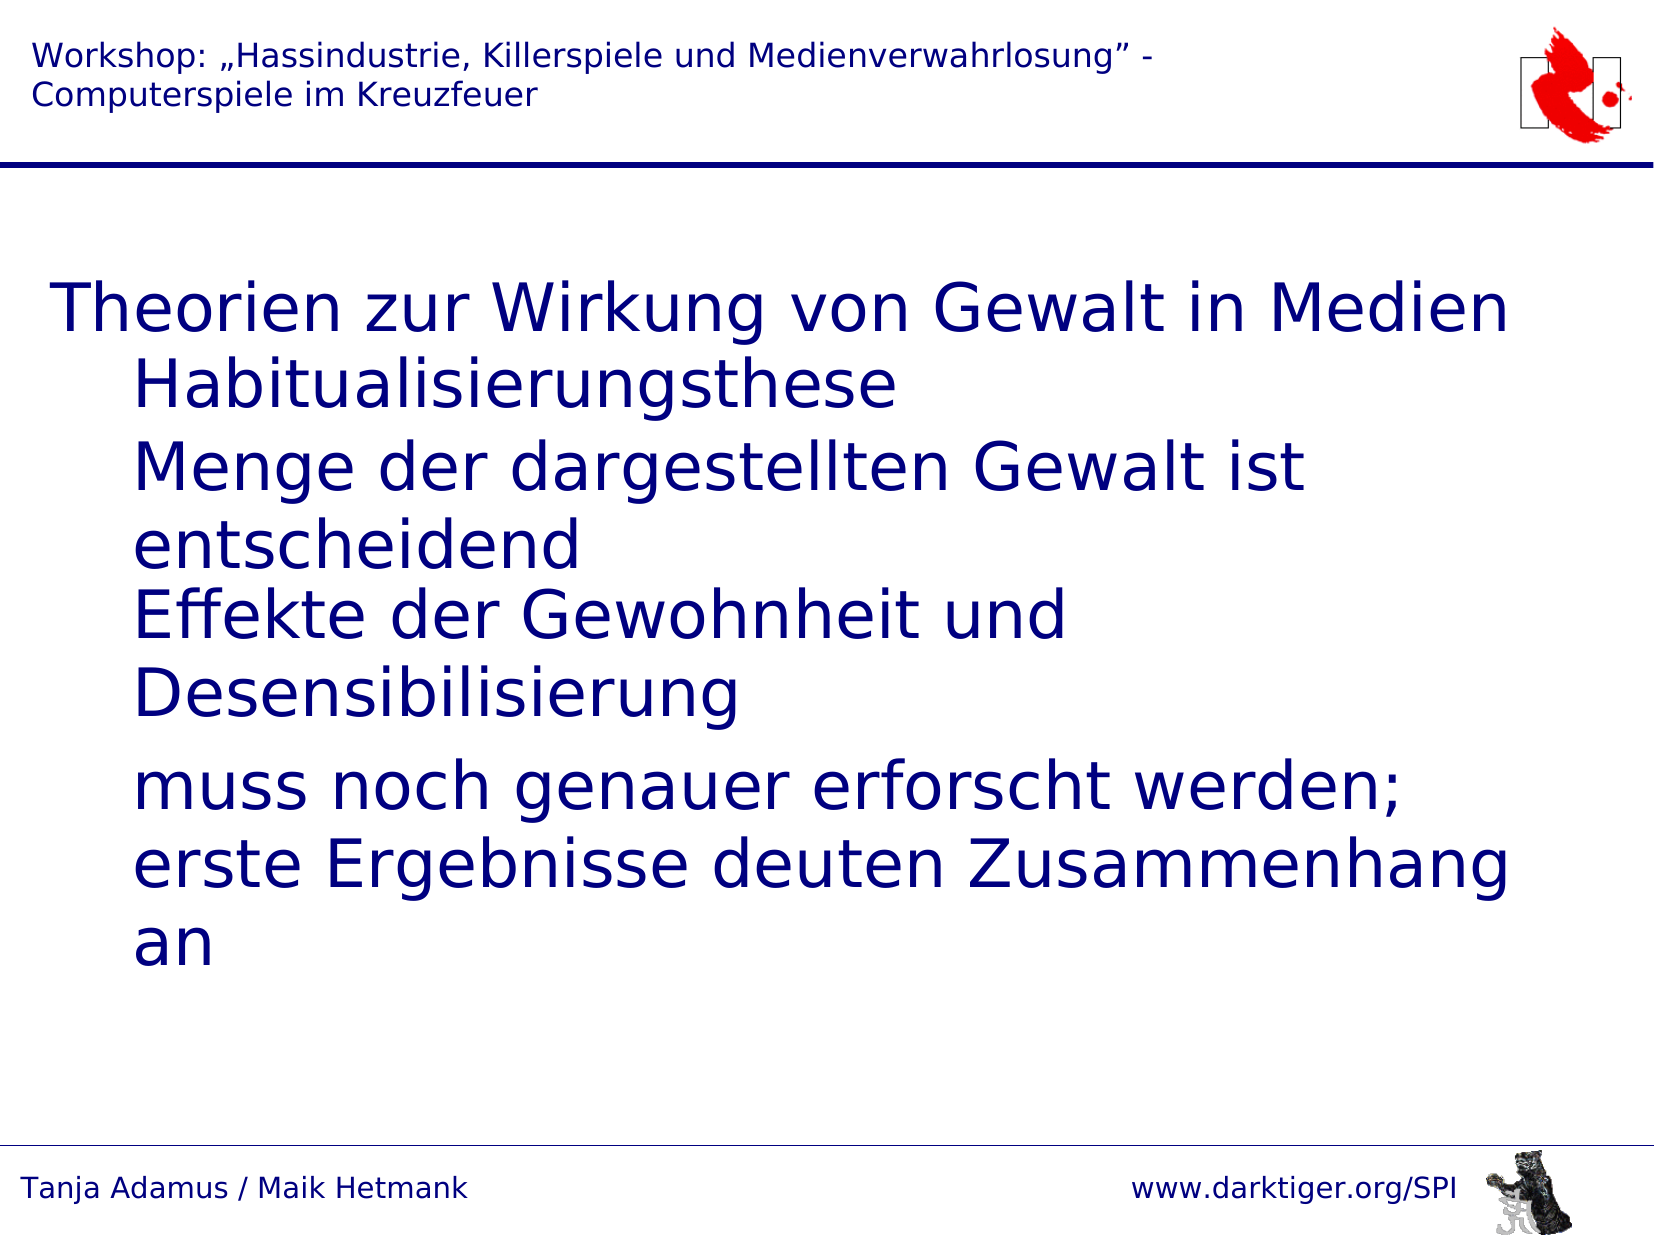

Workshop: „Hassindustrie, Killerspiele und Medienverwahrlosung” - Computerspiele im Kreuzfeuer
Theorien zur Wirkung von Gewalt in Medien
Habitualisierungsthese
Menge der dargestellten Gewalt ist entscheidend
Effekte der Gewohnheit und Desensibilisierung
muss noch genauer erforscht werden; erste Ergebnisse deuten Zusammenhang an